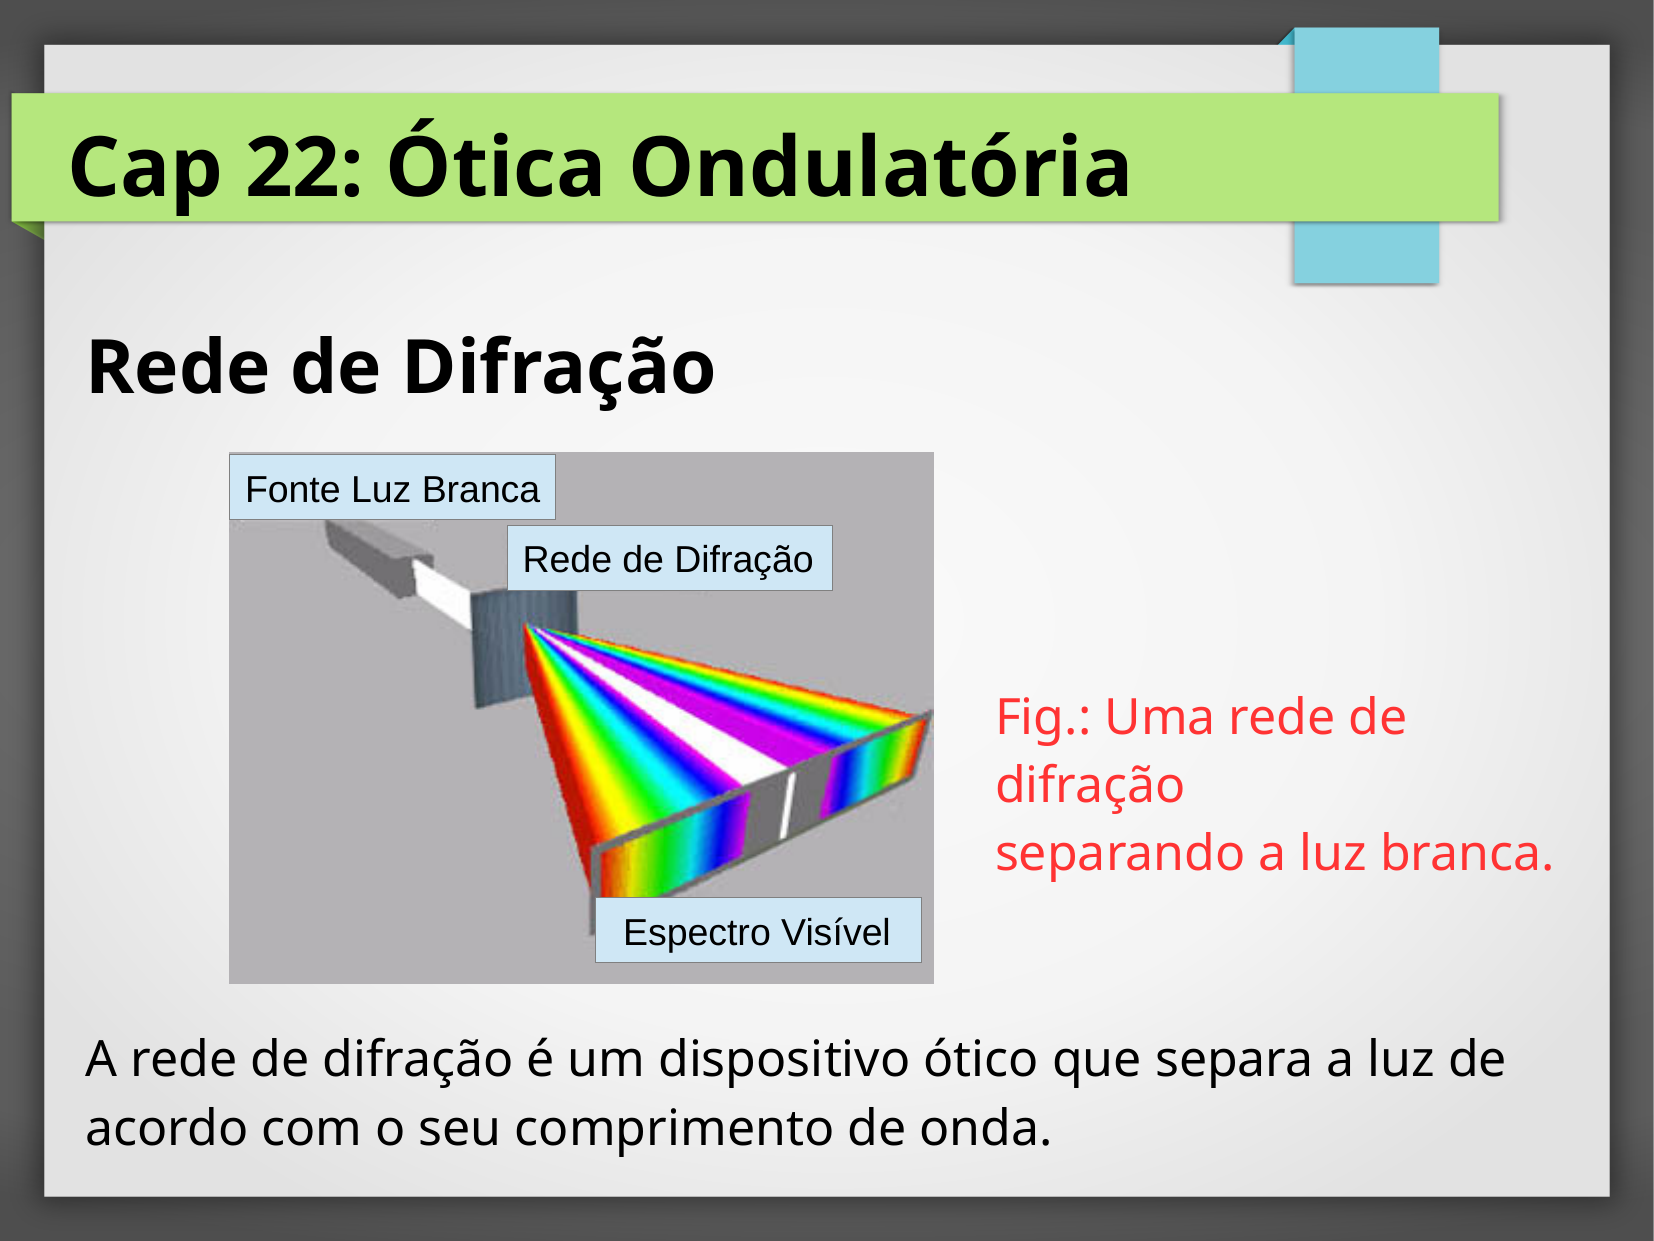

Cap 22: Ótica Ondulatória
Rede de Difração
Fonte Luz Branca
Rede de Difração
Fig.: Uma rede de difração
separando a luz branca.
Espectro Visível
A rede de difração é um dispositivo ótico que separa a luz de acordo com o seu comprimento de onda.